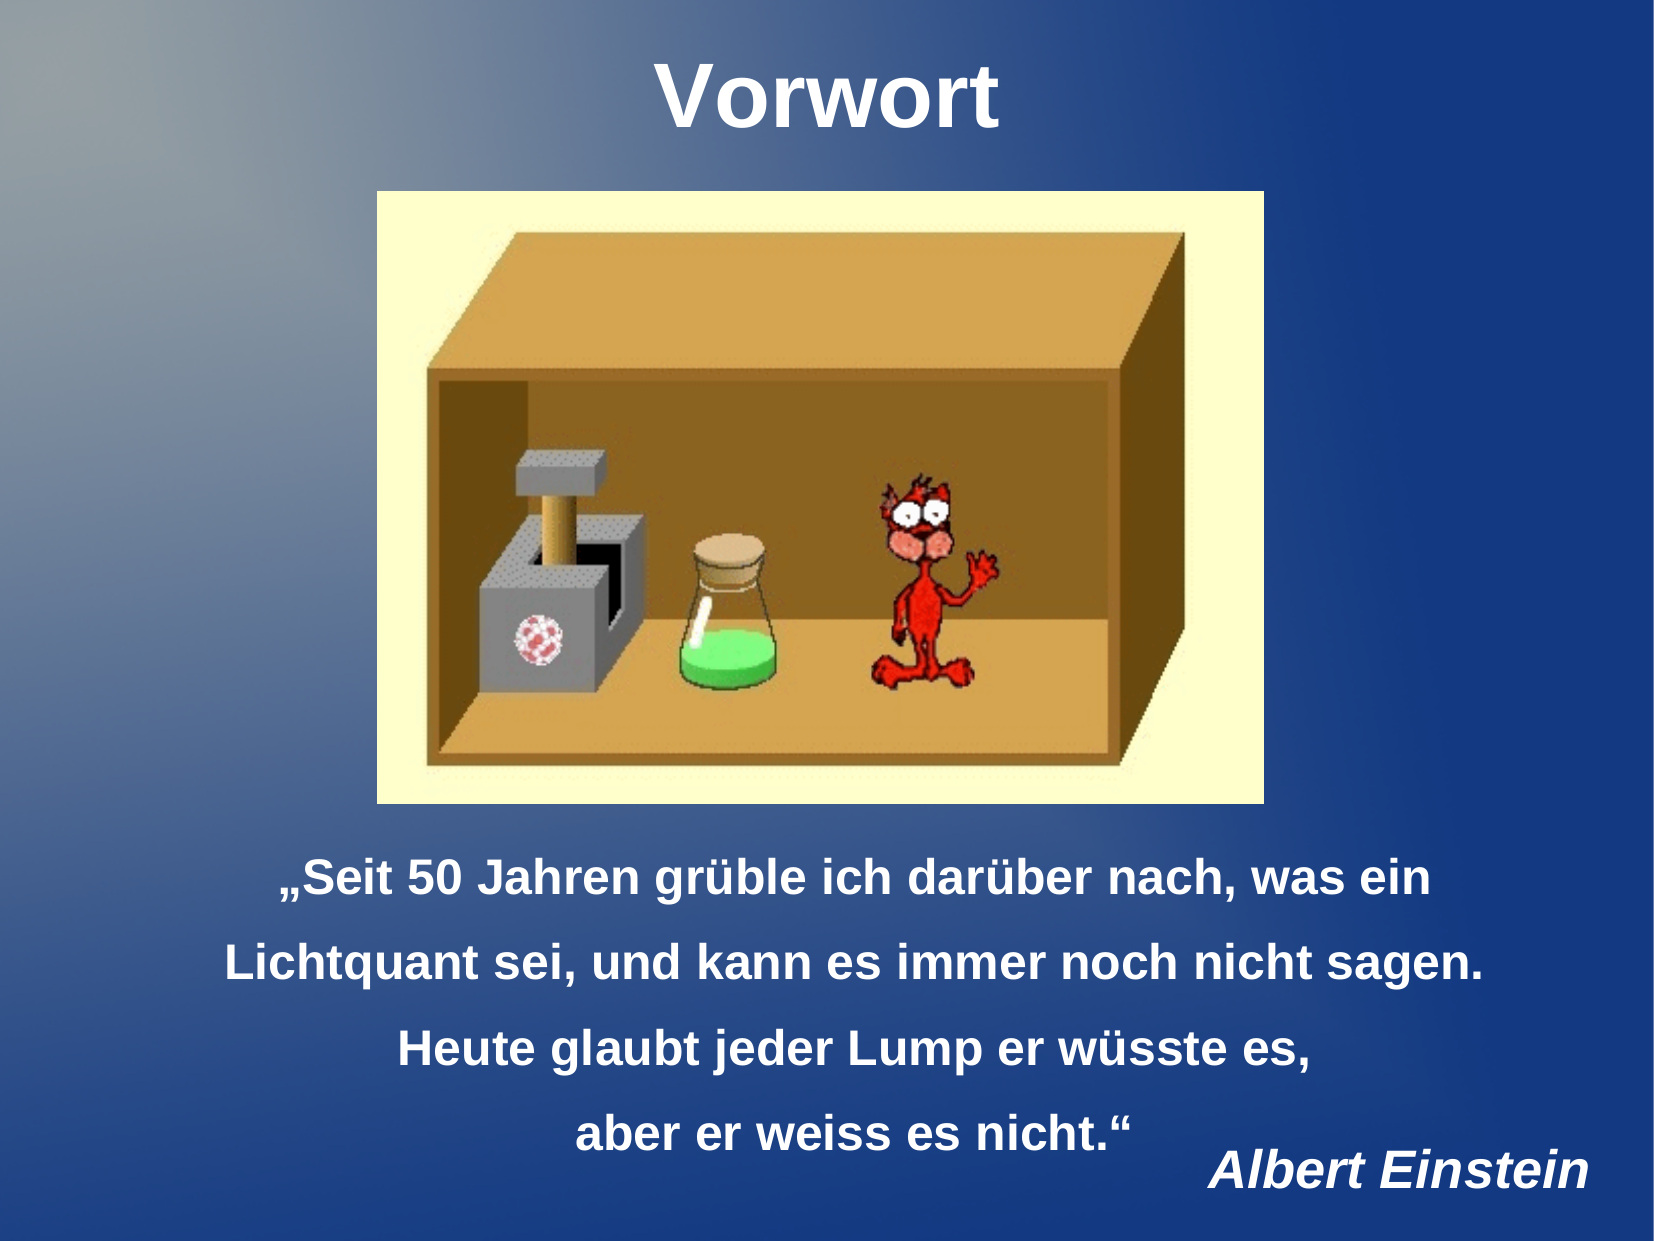

# Vorwort
„Seit 50 Jahren grüble ich darüber nach, was ein
Lichtquant sei, und kann es immer noch nicht sagen.
Heute glaubt jeder Lump er wüsste es,
aber er weiss es nicht.“
Albert Einstein